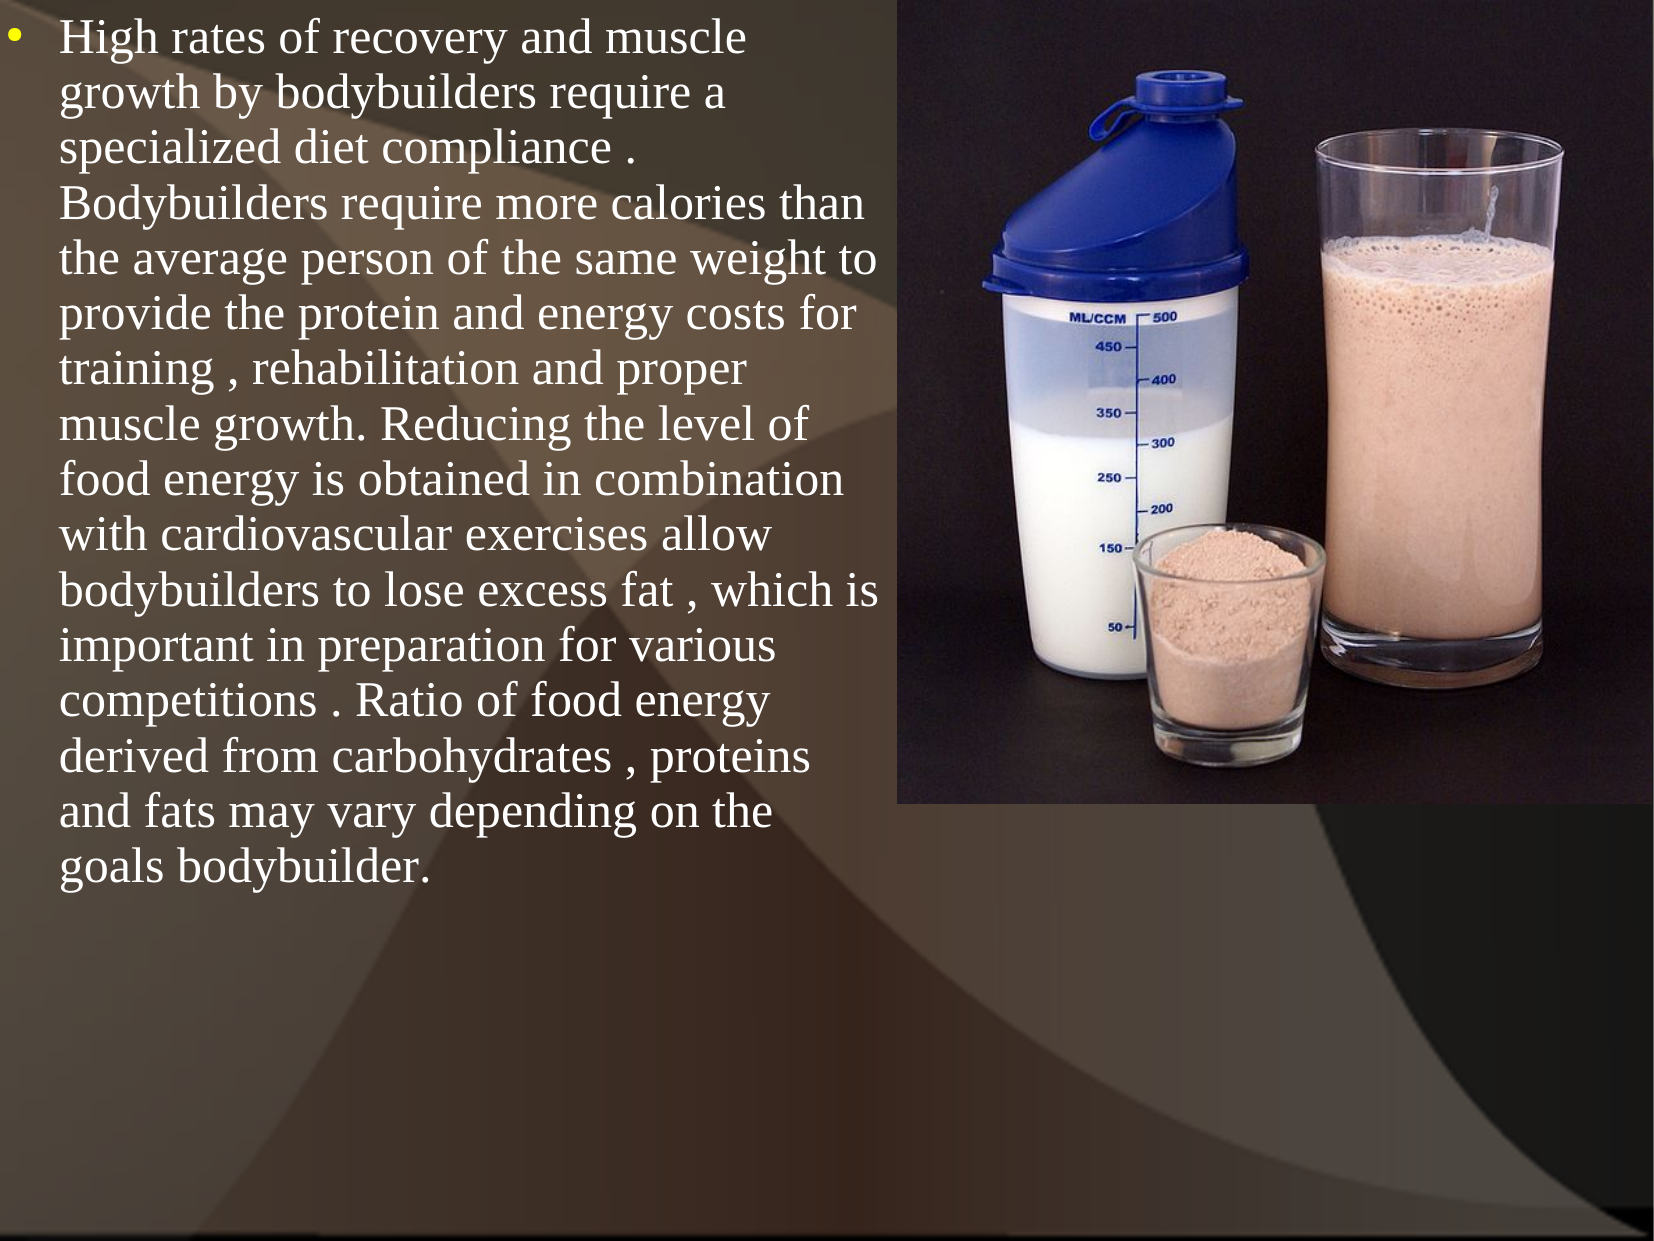

# High rates of recovery and muscle growth by bodybuilders require a specialized diet compliance . Bodybuilders require more calories than the average person of the same weight to provide the protein and energy costs for training , rehabilitation and proper muscle growth. Reducing the level of food energy is obtained in combination with cardiovascular exercises allow bodybuilders to lose excess fat , which is important in preparation for various competitions . Ratio of food energy derived from carbohydrates , proteins and fats may vary depending on the goals bodybuilder.